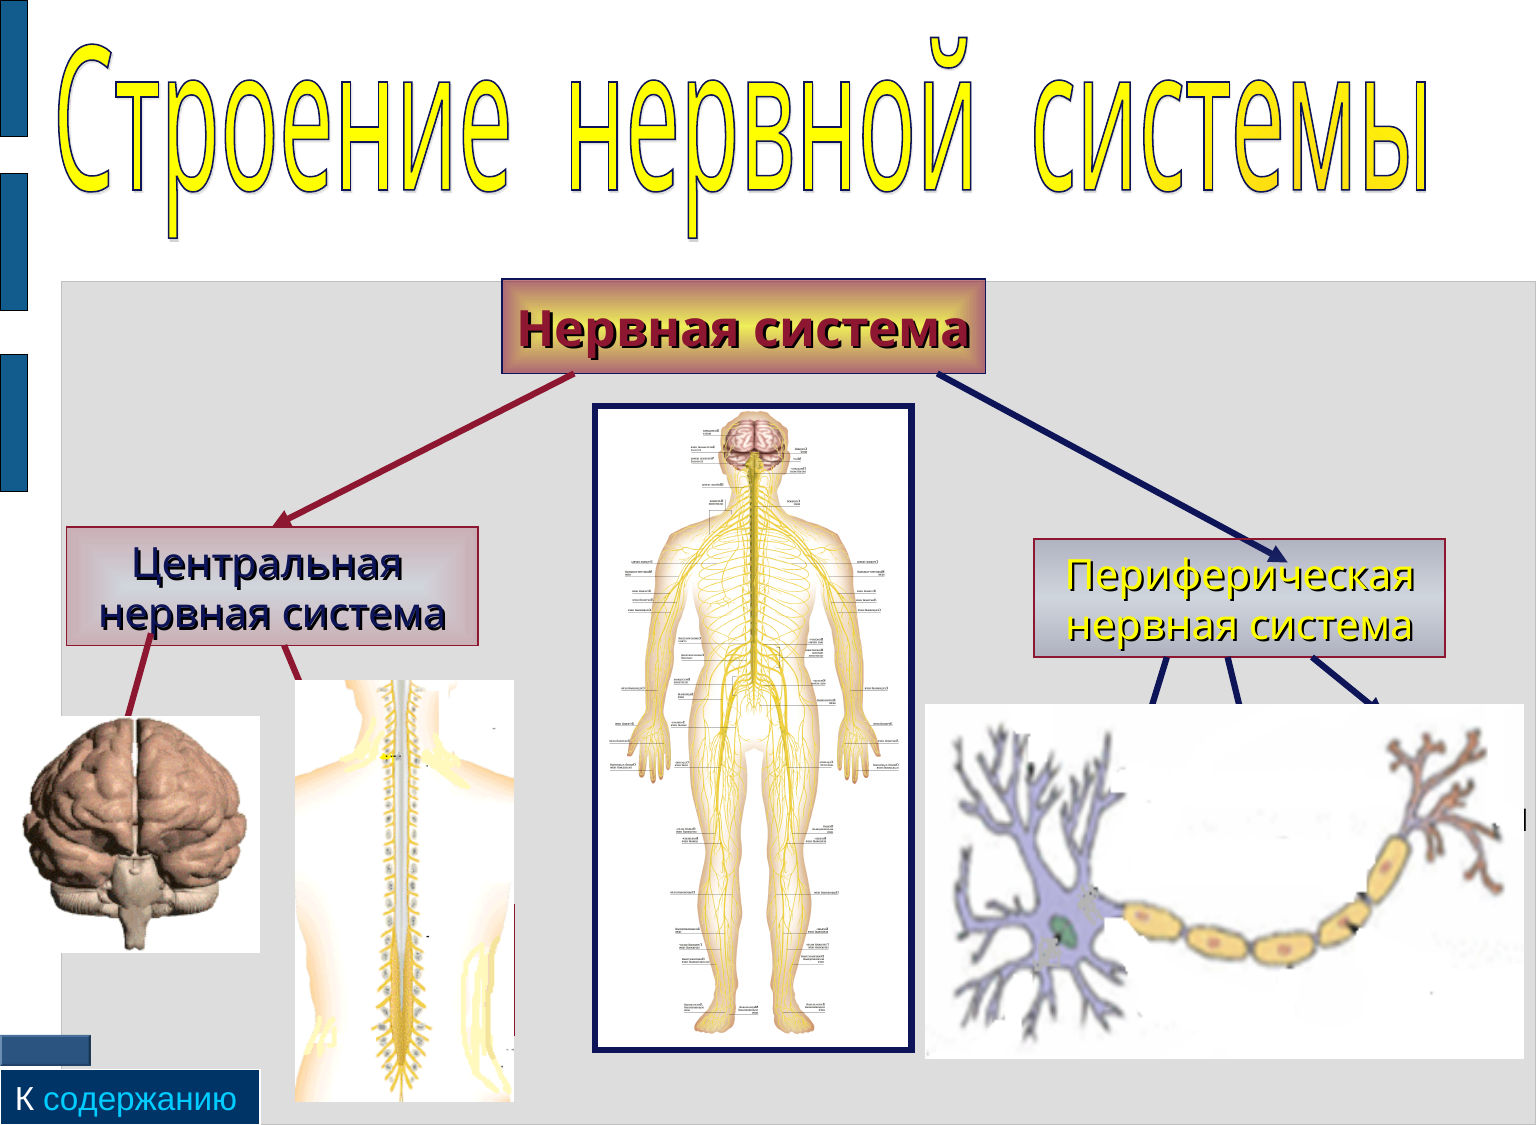

Строение нервной системы
Нервная система
Центральная
нервная система
Периферическая
нервная система
Нервные
окончания
Головной
 мозг
Нервы
(нервные
волокна)
Спинной
 мозг
Нервные
 узлы
(ганглии)
К содержанию